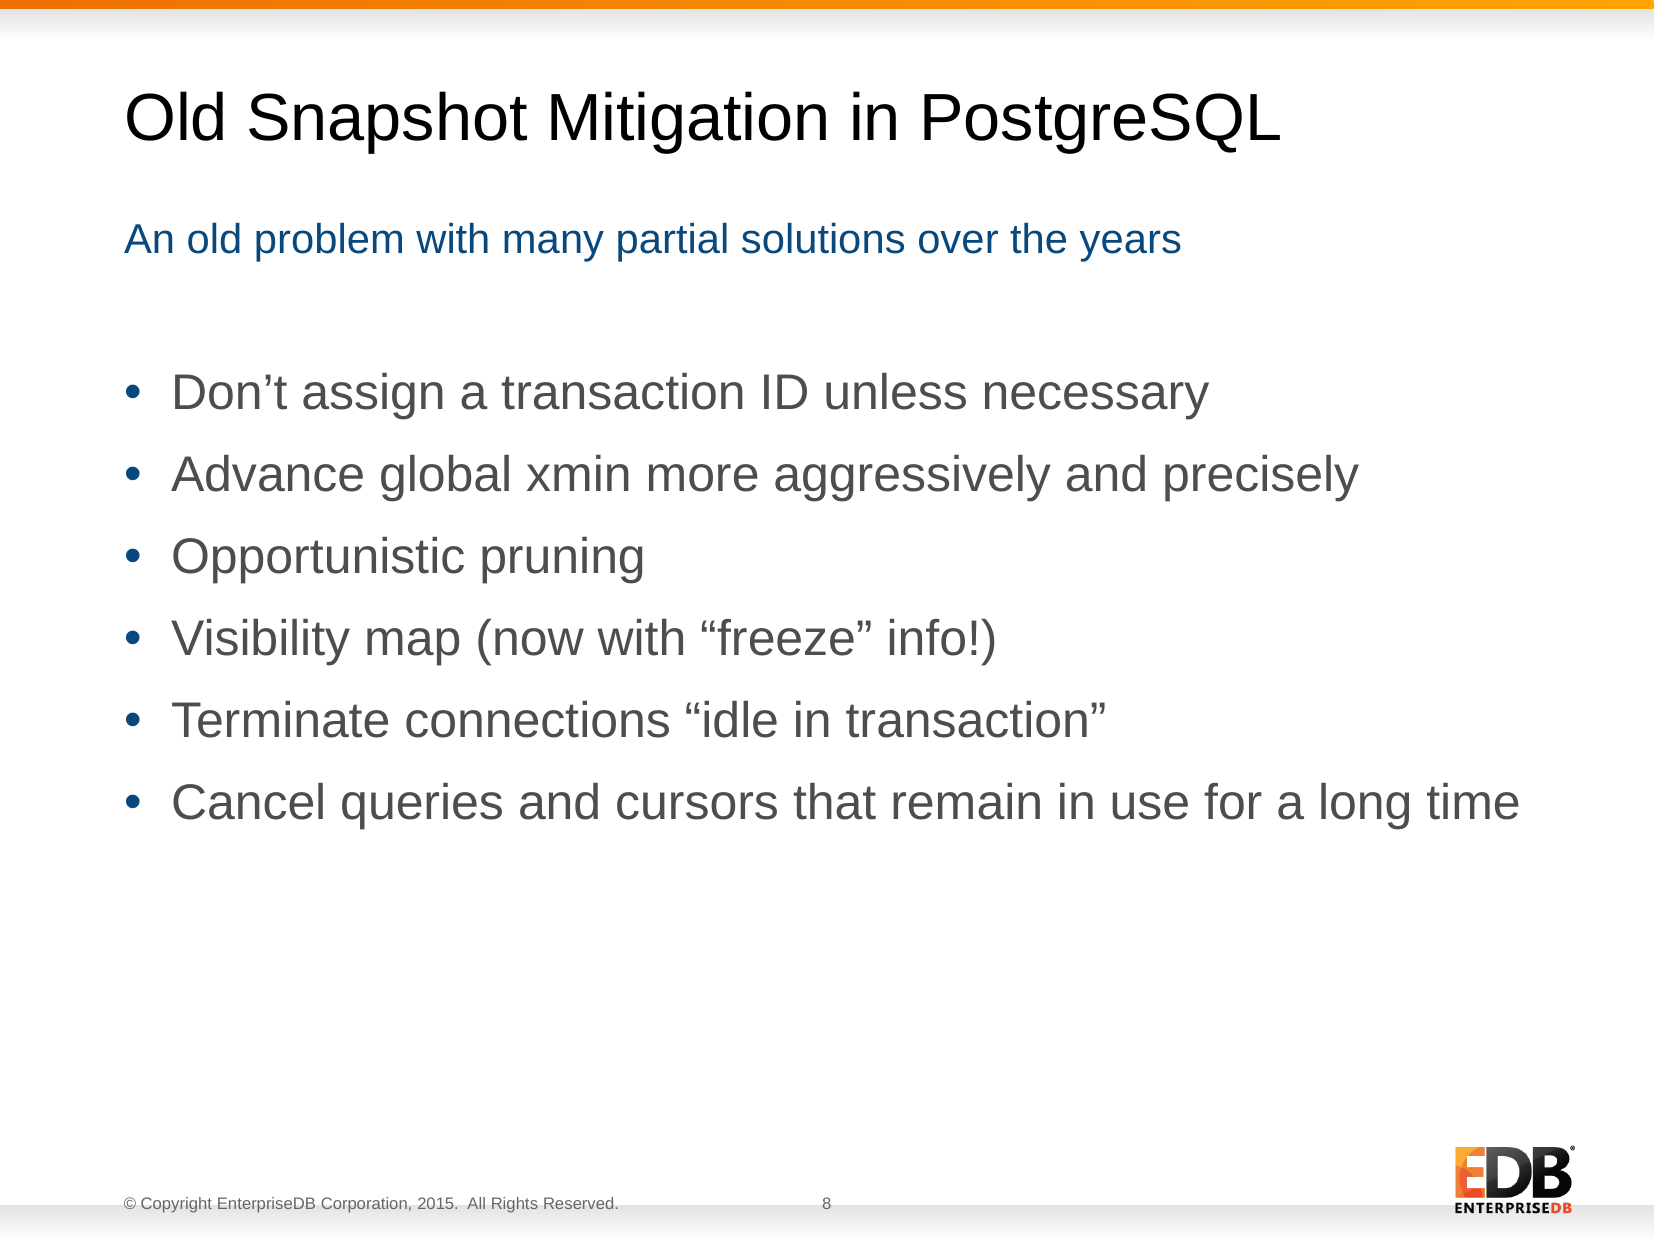

Old Snapshot Mitigation in PostgreSQL
# An old problem with many partial solutions over the years
Don’t assign a transaction ID unless necessary
Advance global xmin more aggressively and precisely
Opportunistic pruning
Visibility map (now with “freeze” info!)
Terminate connections “idle in transaction”
Cancel queries and cursors that remain in use for a long time